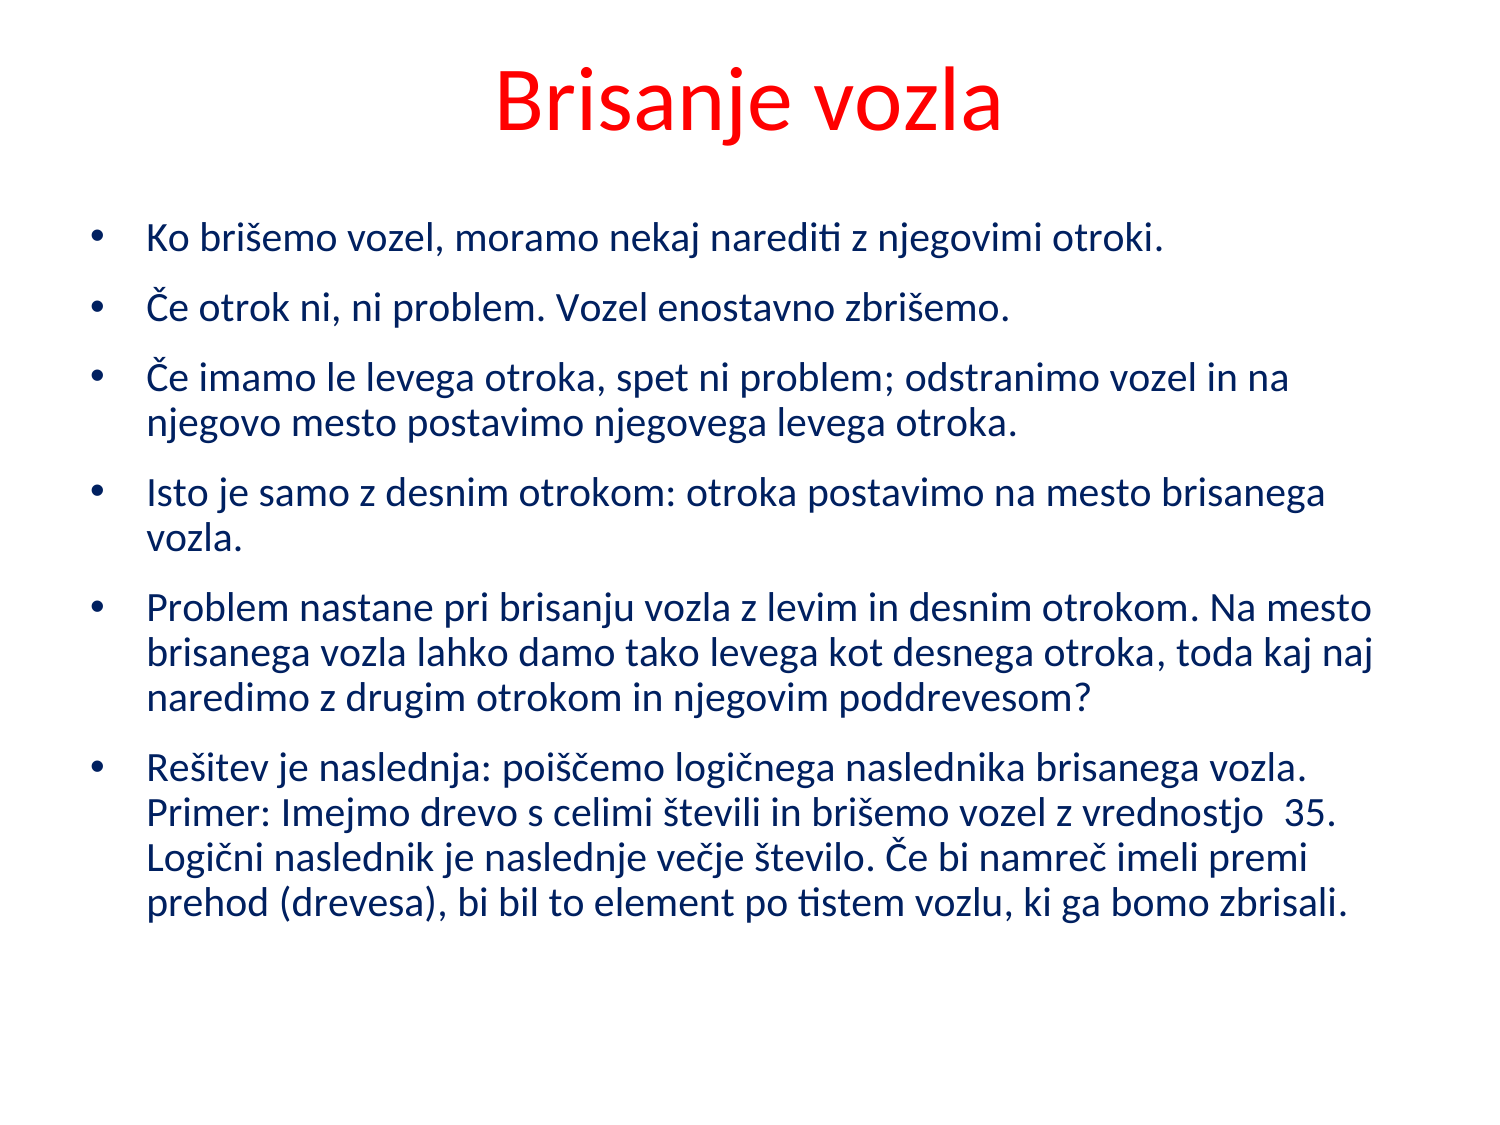

# Brisanje vozla
Ko brišemo vozel, moramo nekaj narediti z njegovimi otroki.
Če otrok ni, ni problem. Vozel enostavno zbrišemo.
Če imamo le levega otroka, spet ni problem; odstranimo vozel in na njegovo mesto postavimo njegovega levega otroka.
Isto je samo z desnim otrokom: otroka postavimo na mesto brisanega vozla.
Problem nastane pri brisanju vozla z levim in desnim otrokom. Na mesto brisanega vozla lahko damo tako levega kot desnega otroka, toda kaj naj naredimo z drugim otrokom in njegovim poddrevesom?
Rešitev je naslednja: poiščemo logičnega naslednika brisanega vozla. Primer: Imejmo drevo s celimi števili in brišemo vozel z vrednostjo 35. Logični naslednik je naslednje večje število. Če bi namreč imeli premi prehod (drevesa), bi bil to element po tistem vozlu, ki ga bomo zbrisali.